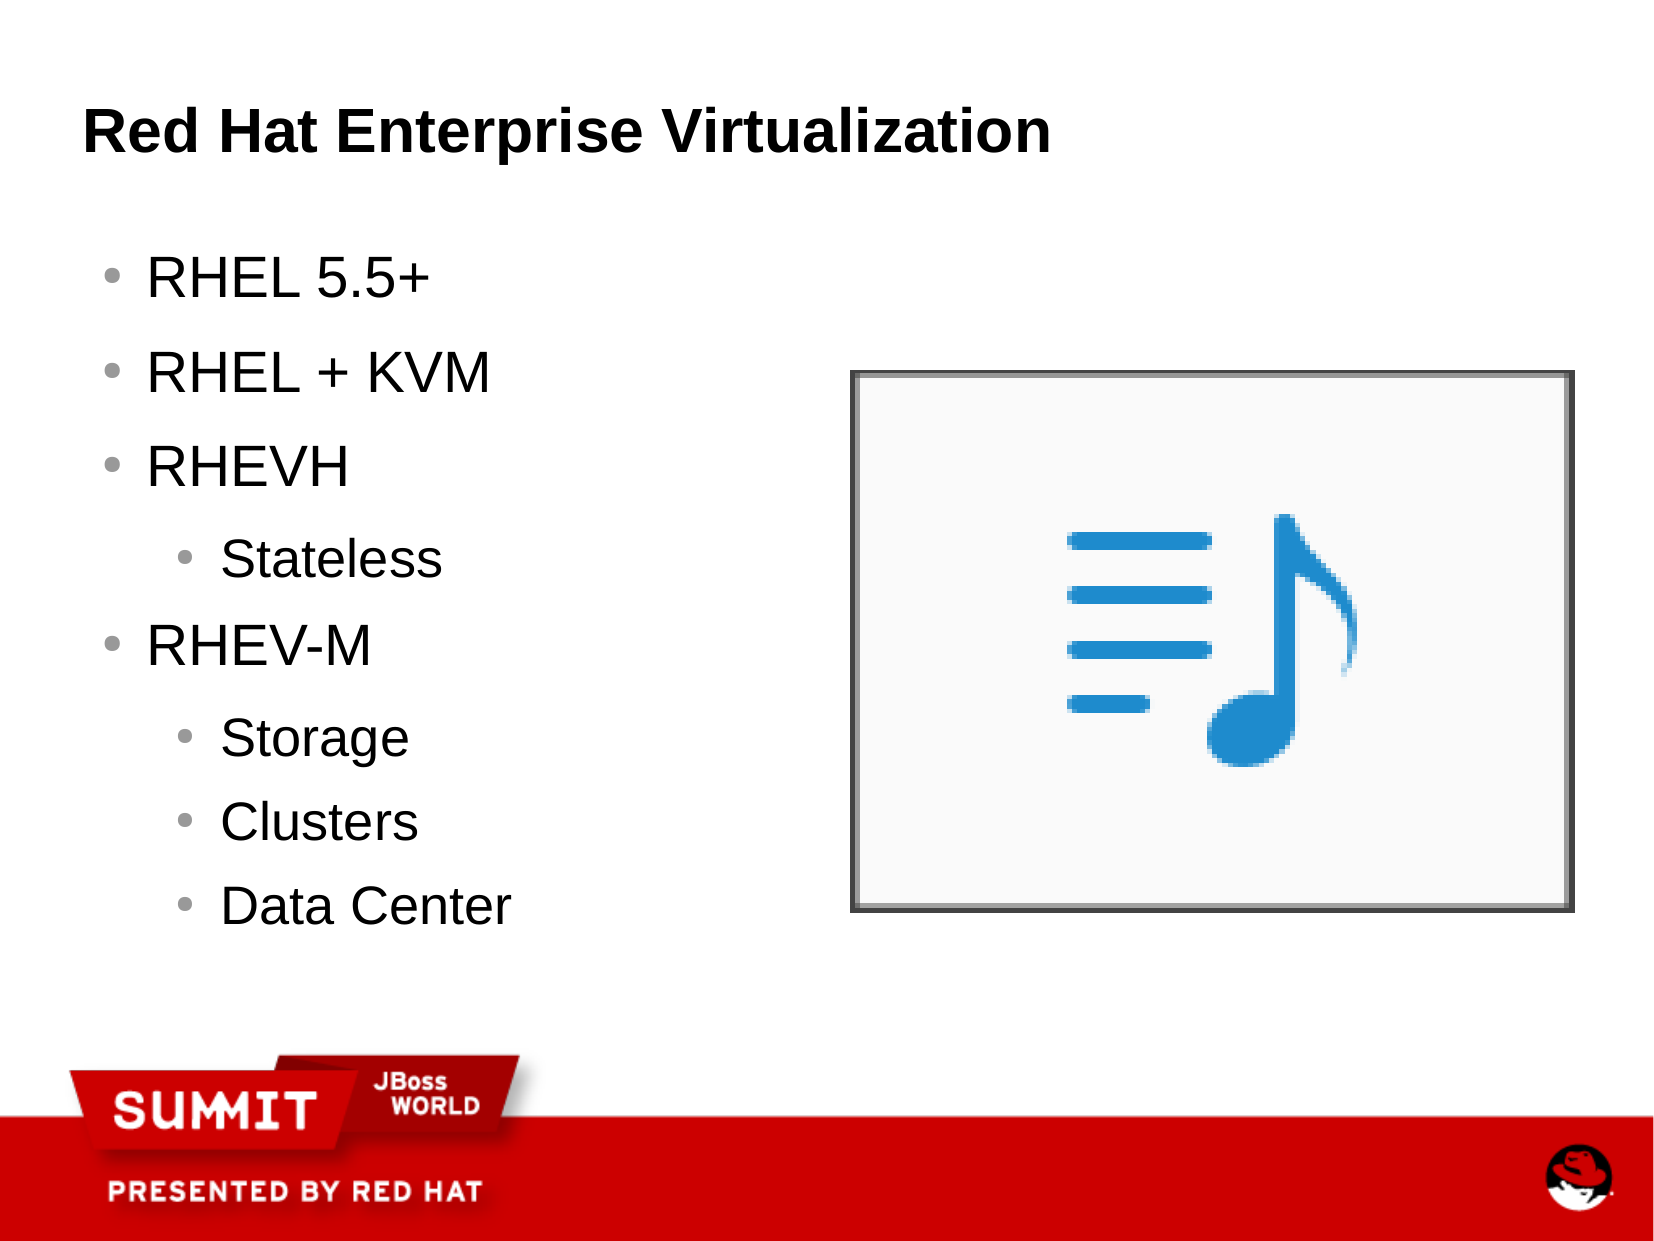

# Red Hat Enterprise Virtualization
RHEL 5.5+
RHEL + KVM
RHEVH
Stateless
RHEV-M
Storage
Clusters
Data Center